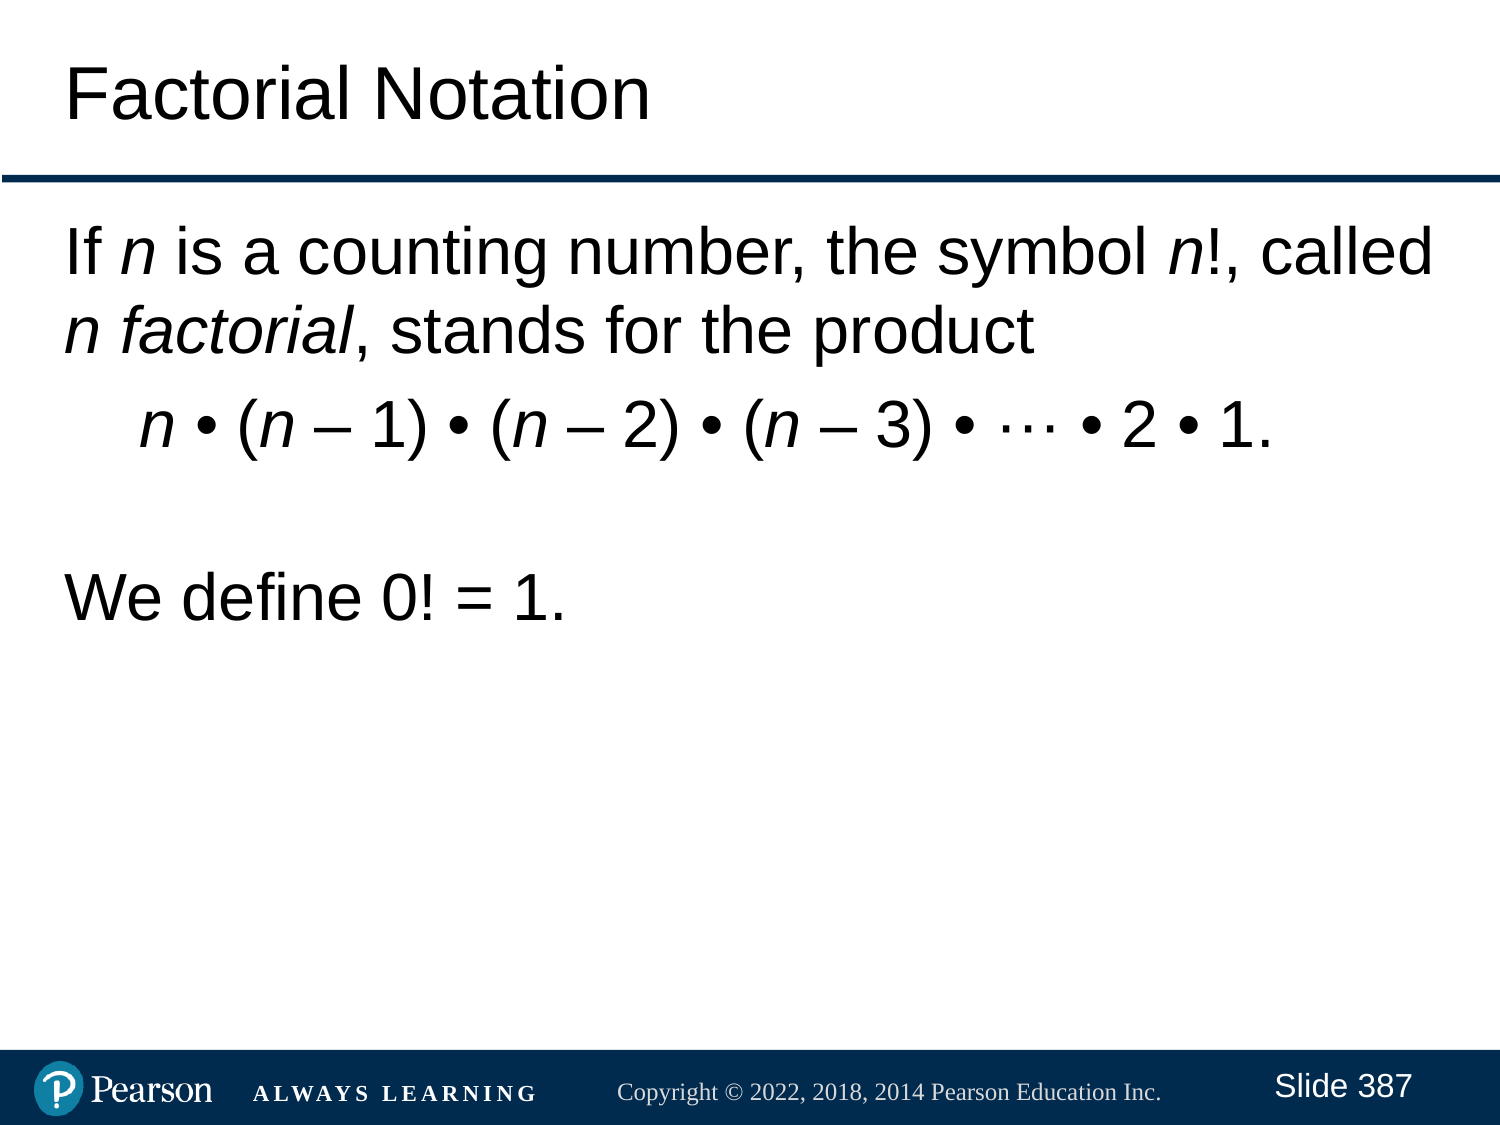

# Factorial Notation
If n is a counting number, the symbol n!, called n factorial, stands for the product
	n • (n – 1) • (n – 2) • (n – 3) • ··· • 2 • 1.
We define 0! = 1.